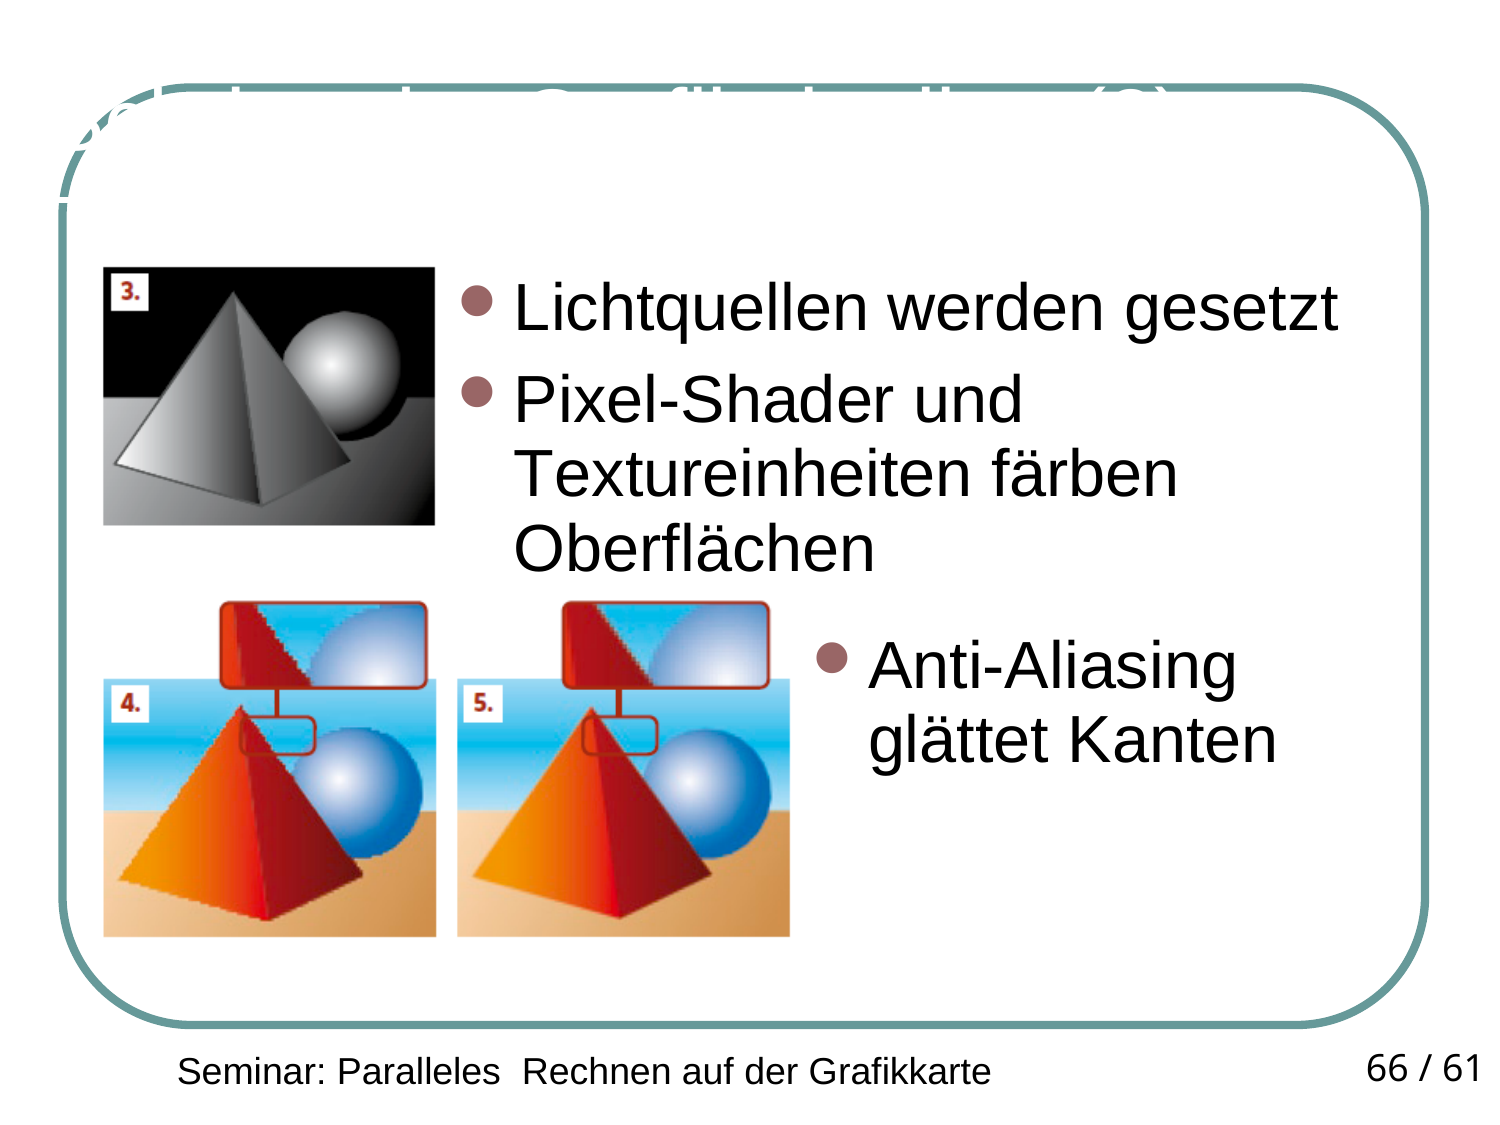

# Schritte der Grafikpipeline (2)
Lichtquellen werden gesetzt
Pixel-Shader und Textureinheiten färben Oberflächen
Anti-Aliasing glättet Kanten
Seminar: Paralleles Rechnen auf der Grafikkarte
66